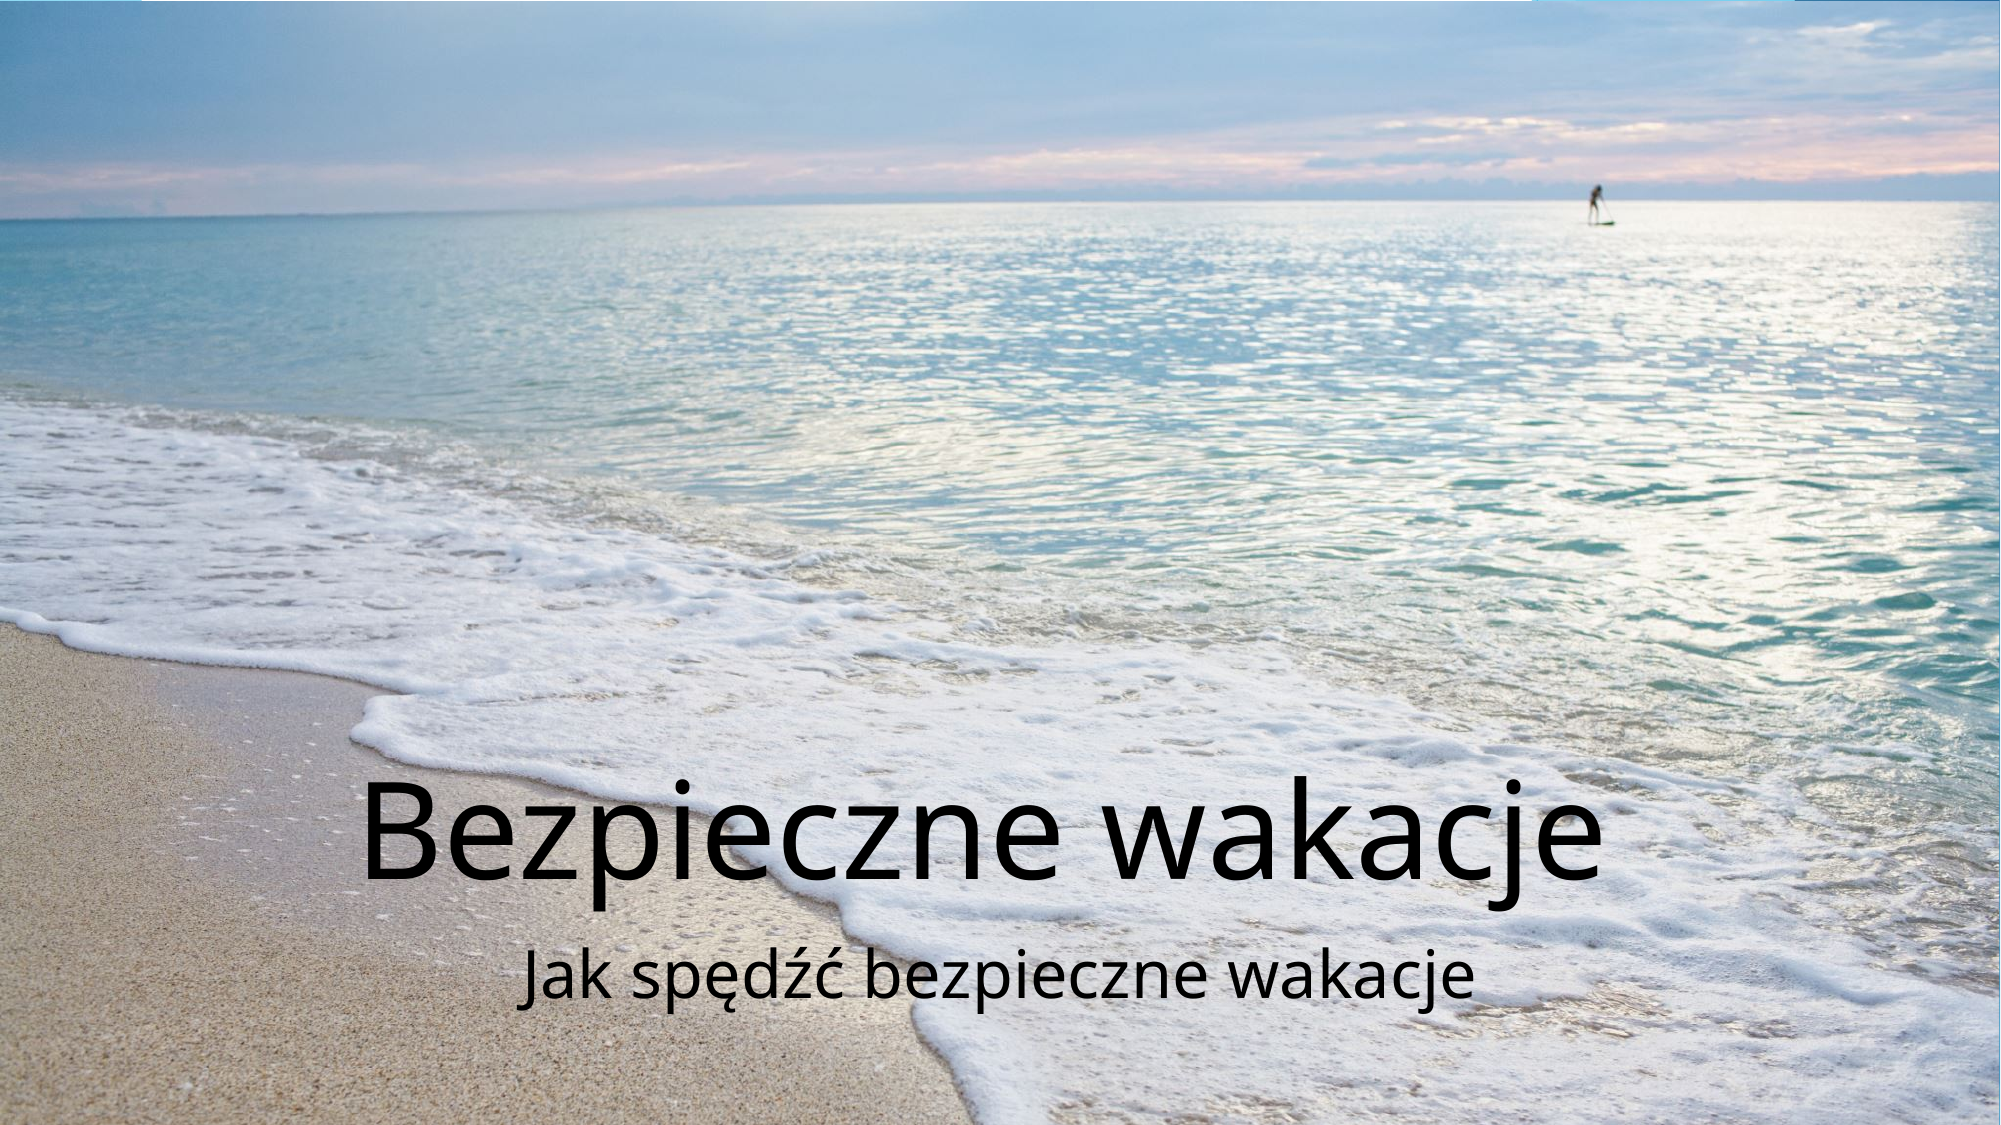

# Bezpieczne wakacje
Jak spędźć bezpieczne wakacje